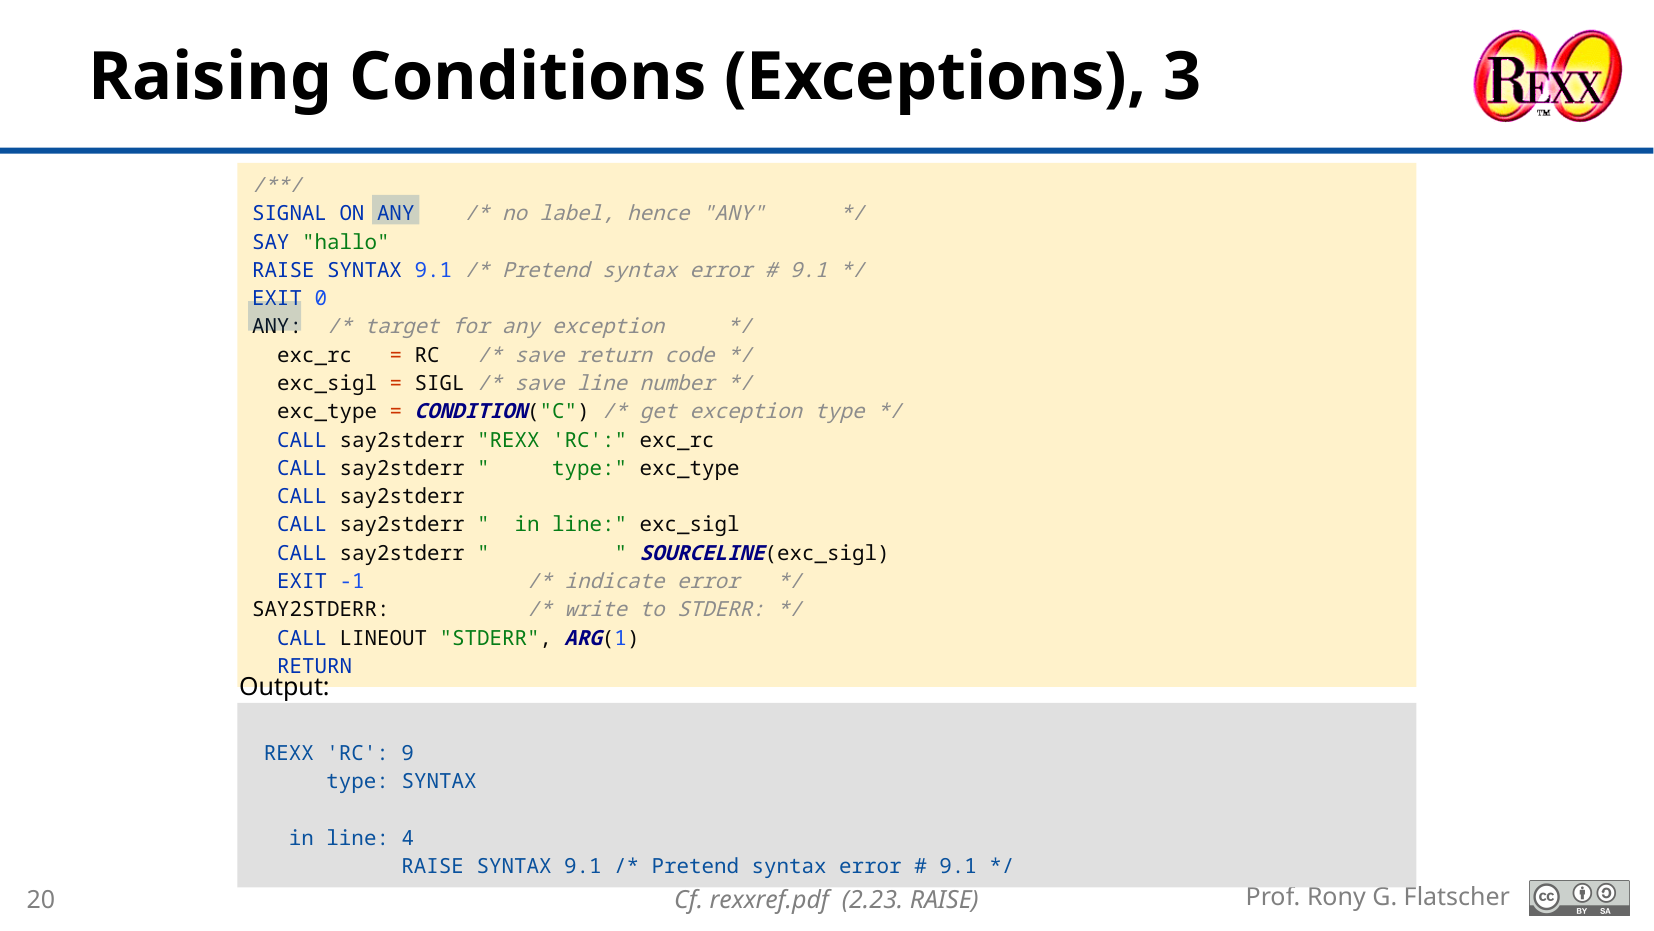

# Raising Conditions (Exceptions), 3
/**/
SIGNAL ON ANY /* no label, hence "ANY" */
SAY "hallo"
RAISE SYNTAX 9.1 /* Pretend syntax error # 9.1 */
EXIT 0
ANY: /* target for any exception */
 exc_rc = RC /* save return code */
 exc_sigl = SIGL /* save line number */
 exc_type = CONDITION("C") /* get exception type */
 CALL say2stderr "REXX 'RC':" exc_rc
 CALL say2stderr " type:" exc_type
 CALL say2stderr
 CALL say2stderr " in line:" exc_sigl
 CALL say2stderr " " SOURCELINE(exc_sigl)
 EXIT -1 /* indicate error */
SAY2STDERR: /* write to STDERR: */
 CALL LINEOUT "STDERR", ARG(1)
 RETURN
Output:
REXX 'RC': 9
 type: SYNTAX
 in line: 4
 RAISE SYNTAX 9.1 /* Pretend syntax error # 9.1 */
Cf. rexxref.pdf (2.23. RAISE)